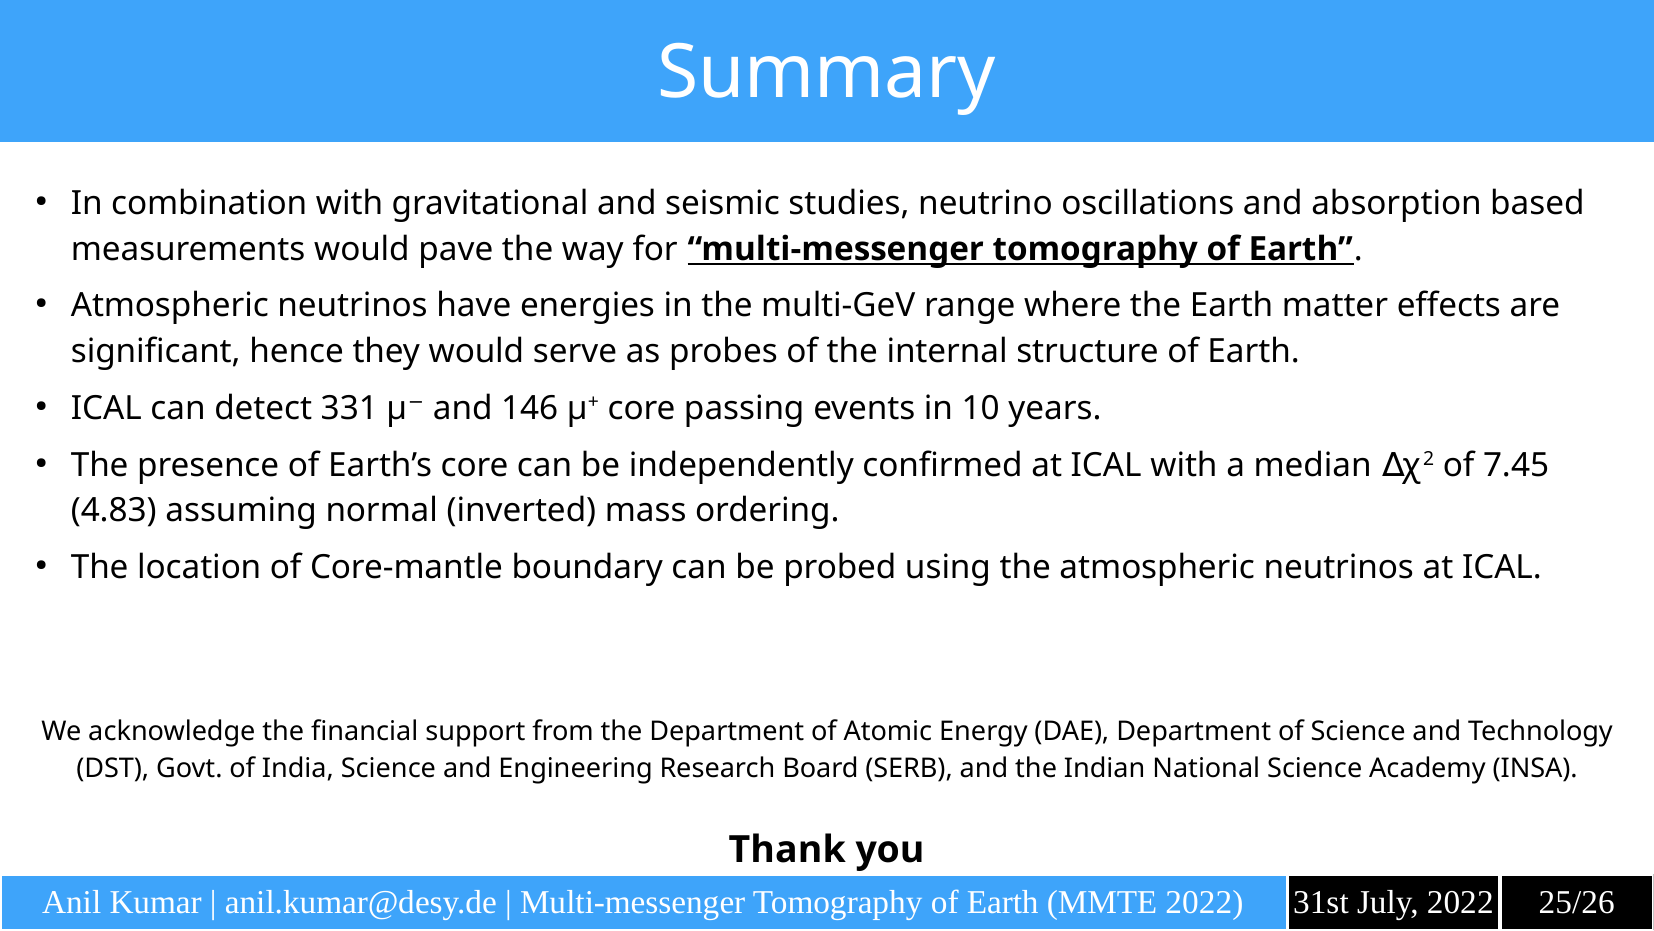

# Summary
In combination with gravitational and seismic studies, neutrino oscillations and absorption based measurements would pave the way for “multi-messenger tomography of Earth”.
Atmospheric neutrinos have energies in the multi-GeV range where the Earth matter effects are significant, hence they would serve as probes of the internal structure of Earth.
ICAL can detect 331 μ− and 146 μ+ core passing events in 10 years.
The presence of Earth’s core can be independently confirmed at ICAL with a median ∆χ2 of 7.45 (4.83) assuming normal (inverted) mass ordering.
The location of Core-mantle boundary can be probed using the atmospheric neutrinos at ICAL.
We acknowledge the financial support from the Department of Atomic Energy (DAE), Department of Science and Technology (DST), Govt. of India, Science and Engineering Research Board (SERB), and the Indian National Science Academy (INSA).
Thank you
Anil Kumar | anil.kumar@desy.de | Multi-messenger Tomography of Earth (MMTE 2022)
25